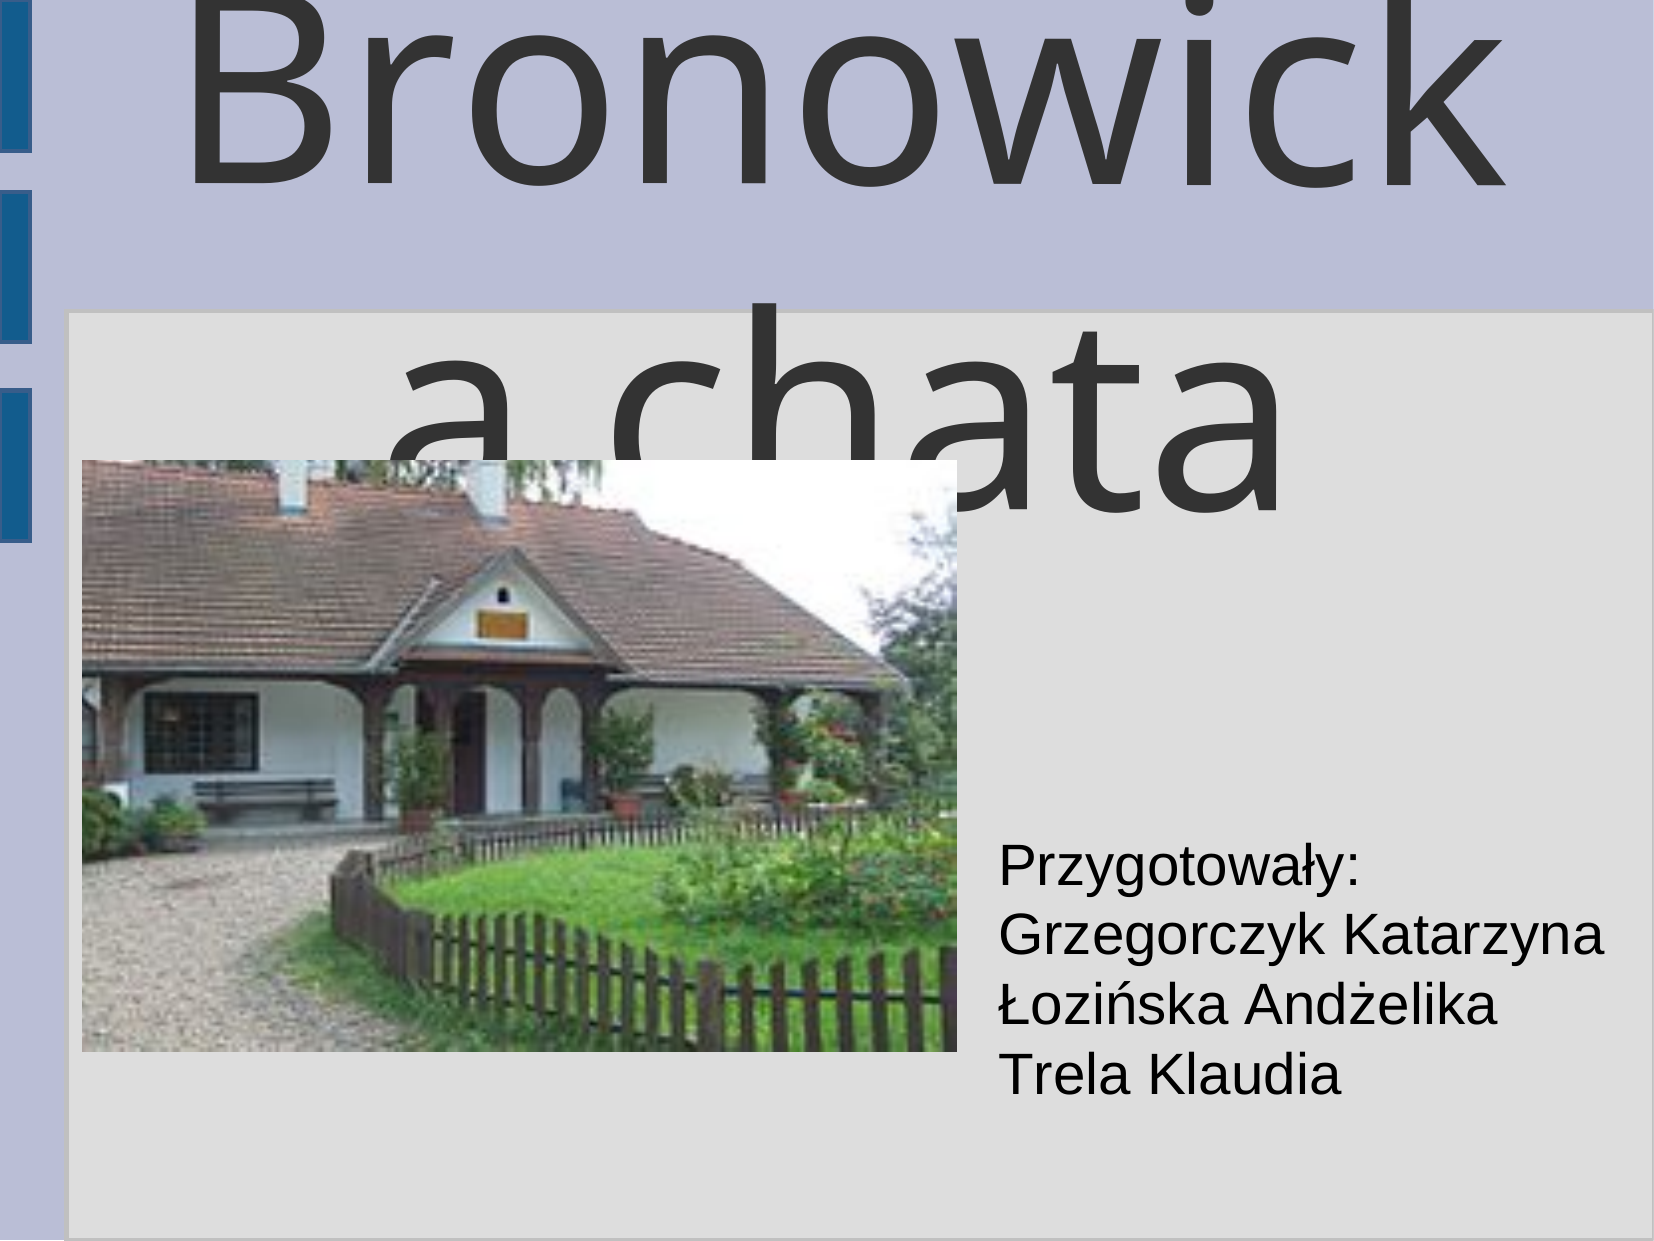

# Bronowicka chata
Przygotowały:
Grzegorczyk Katarzyna
Łozińska Andżelika
Trela Klaudia